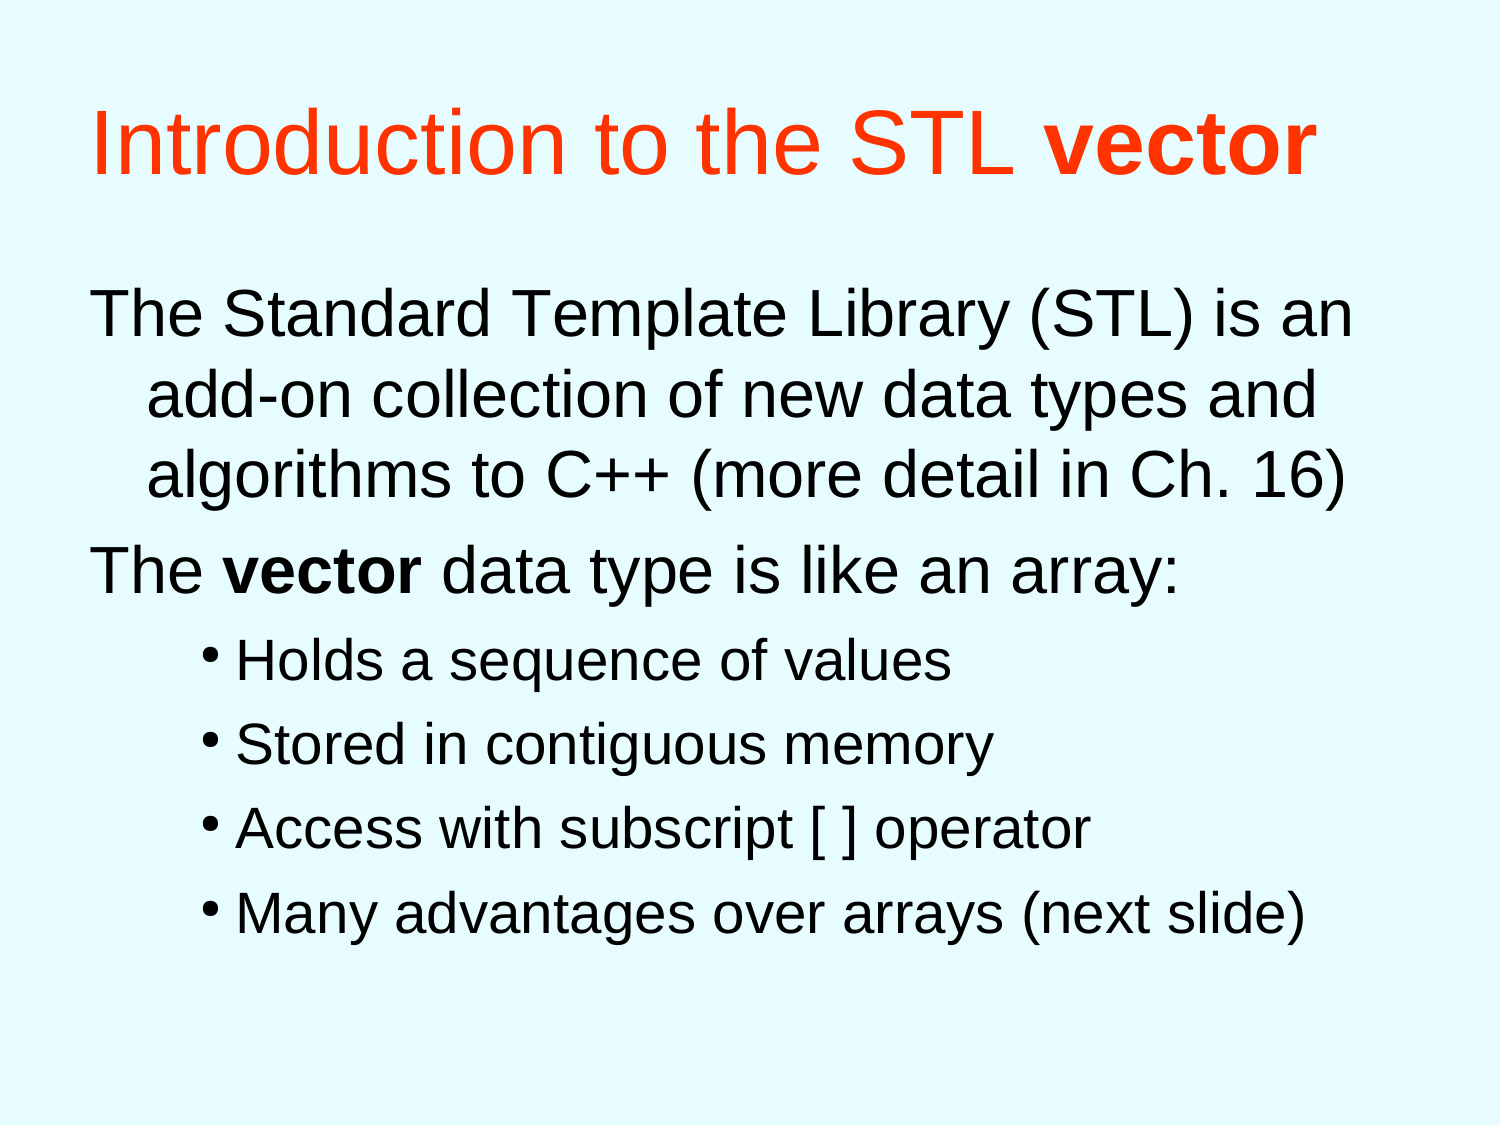

# Introduction to the STL vector
The Standard Template Library (STL) is an add-on collection of new data types and algorithms to C++ (more detail in Ch. 16)
The vector data type is like an array:
Holds a sequence of values
Stored in contiguous memory
Access with subscript [ ] operator
Many advantages over arrays (next slide)